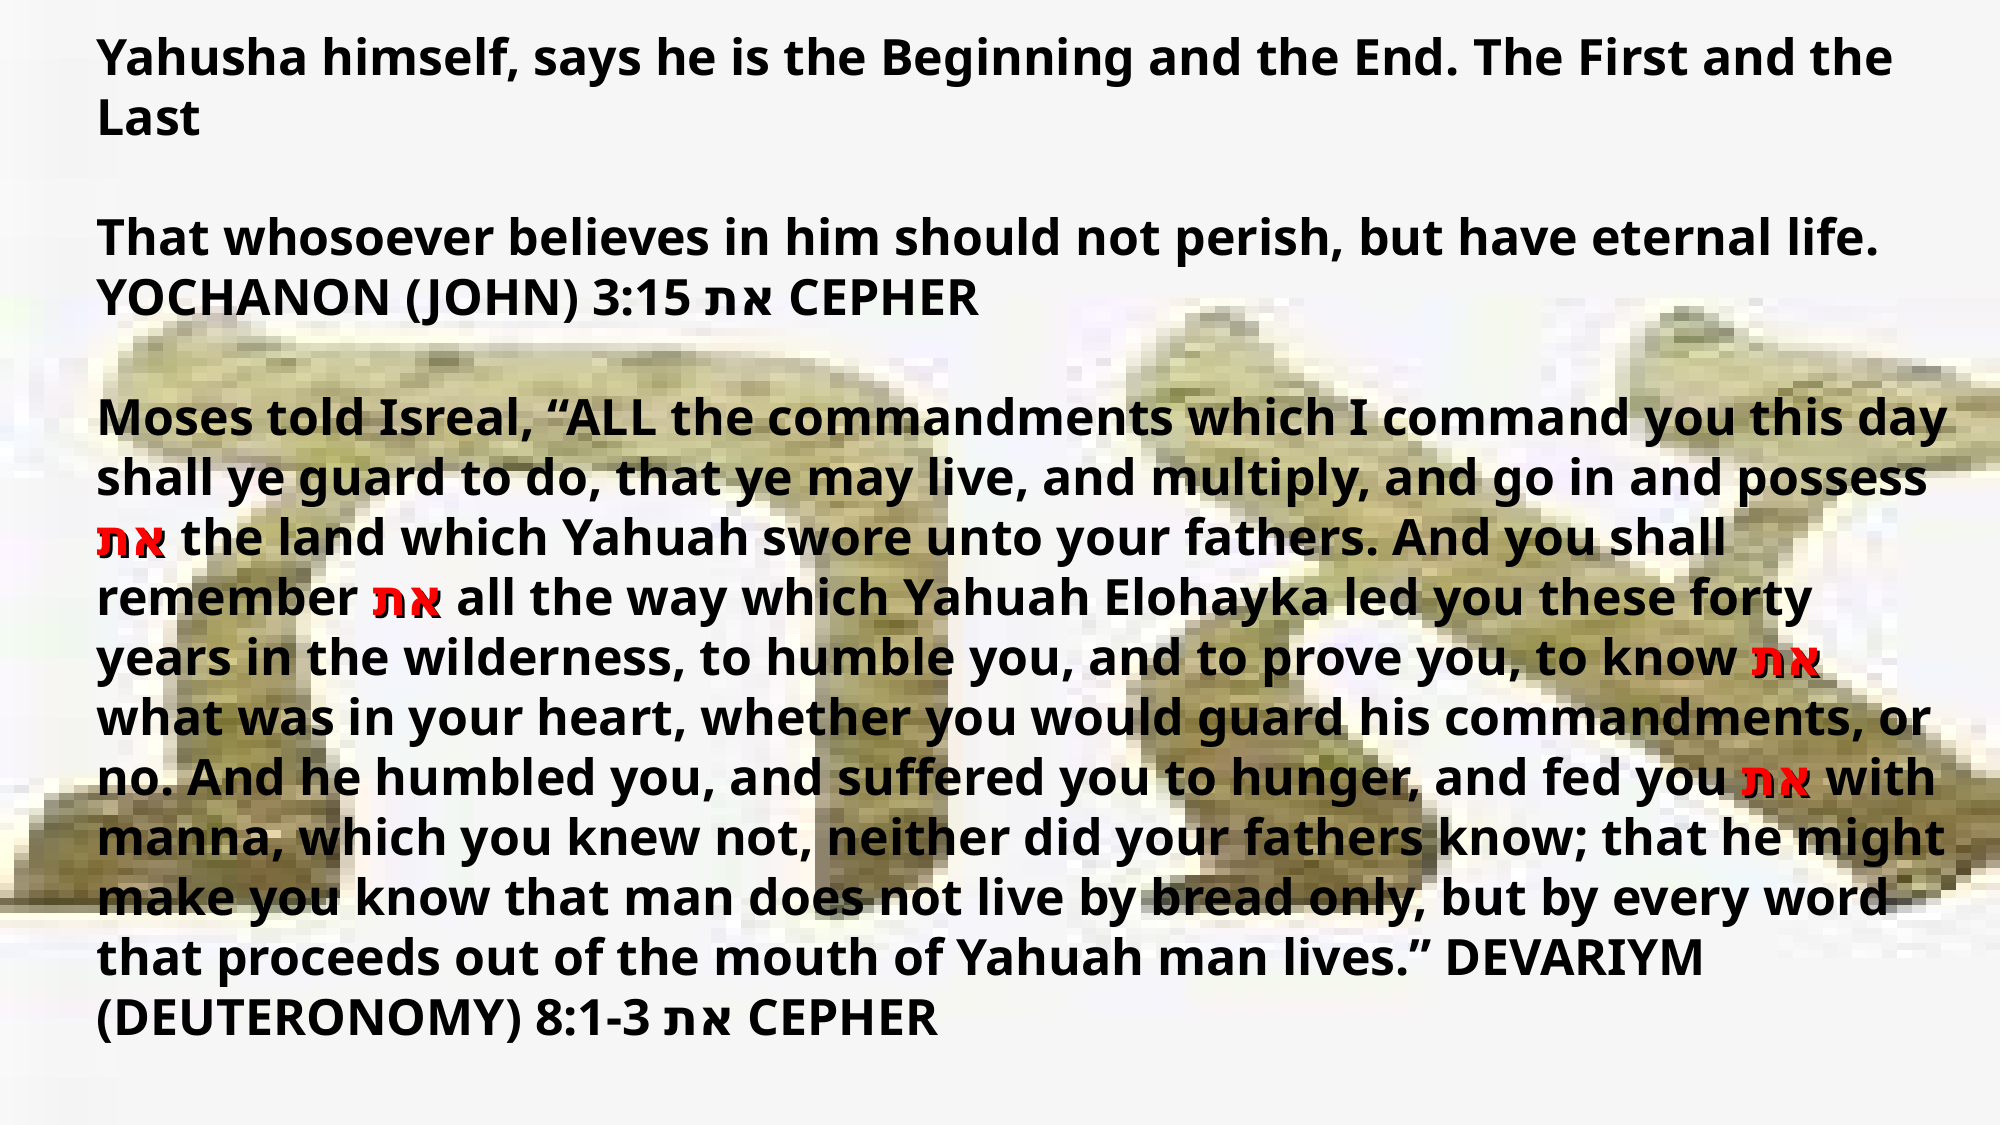

Yahusha himself, says he is the Beginning and the End. The First and the Last
That whosoever believes in him should not perish, but have eternal life. YOCHANON (JOHN) 3:15 את CEPHER
Moses told Isreal, “ALL the commandments which I command you this day shall ye guard to do, that ye may live, and multiply, and go in and possess את the land which Yahuah swore unto your fathers. And you shall remember את all the way which Yahuah Elohayka led you these forty years in the wilderness, to humble you, and to prove you, to know את what was in your heart, whether you would guard his commandments, or no. And he humbled you, and suffered you to hunger, and fed you את with manna, which you knew not, neither did your fathers know; that he might make you know that man does not live by bread only, but by every word that proceeds out of the mouth of Yahuah man lives.” DEVARIYM (DEUTERONOMY) 8:1-3 את CEPHER
When the adversary attempted to tempt Yahusha, it says,” But he answered and said, It is written, Man shall not live by bread alone, but by every word that proceeds out of the mouth of Yahuah.” MATTITHYAHU (MATTHEW) 4:4 את CEPHER